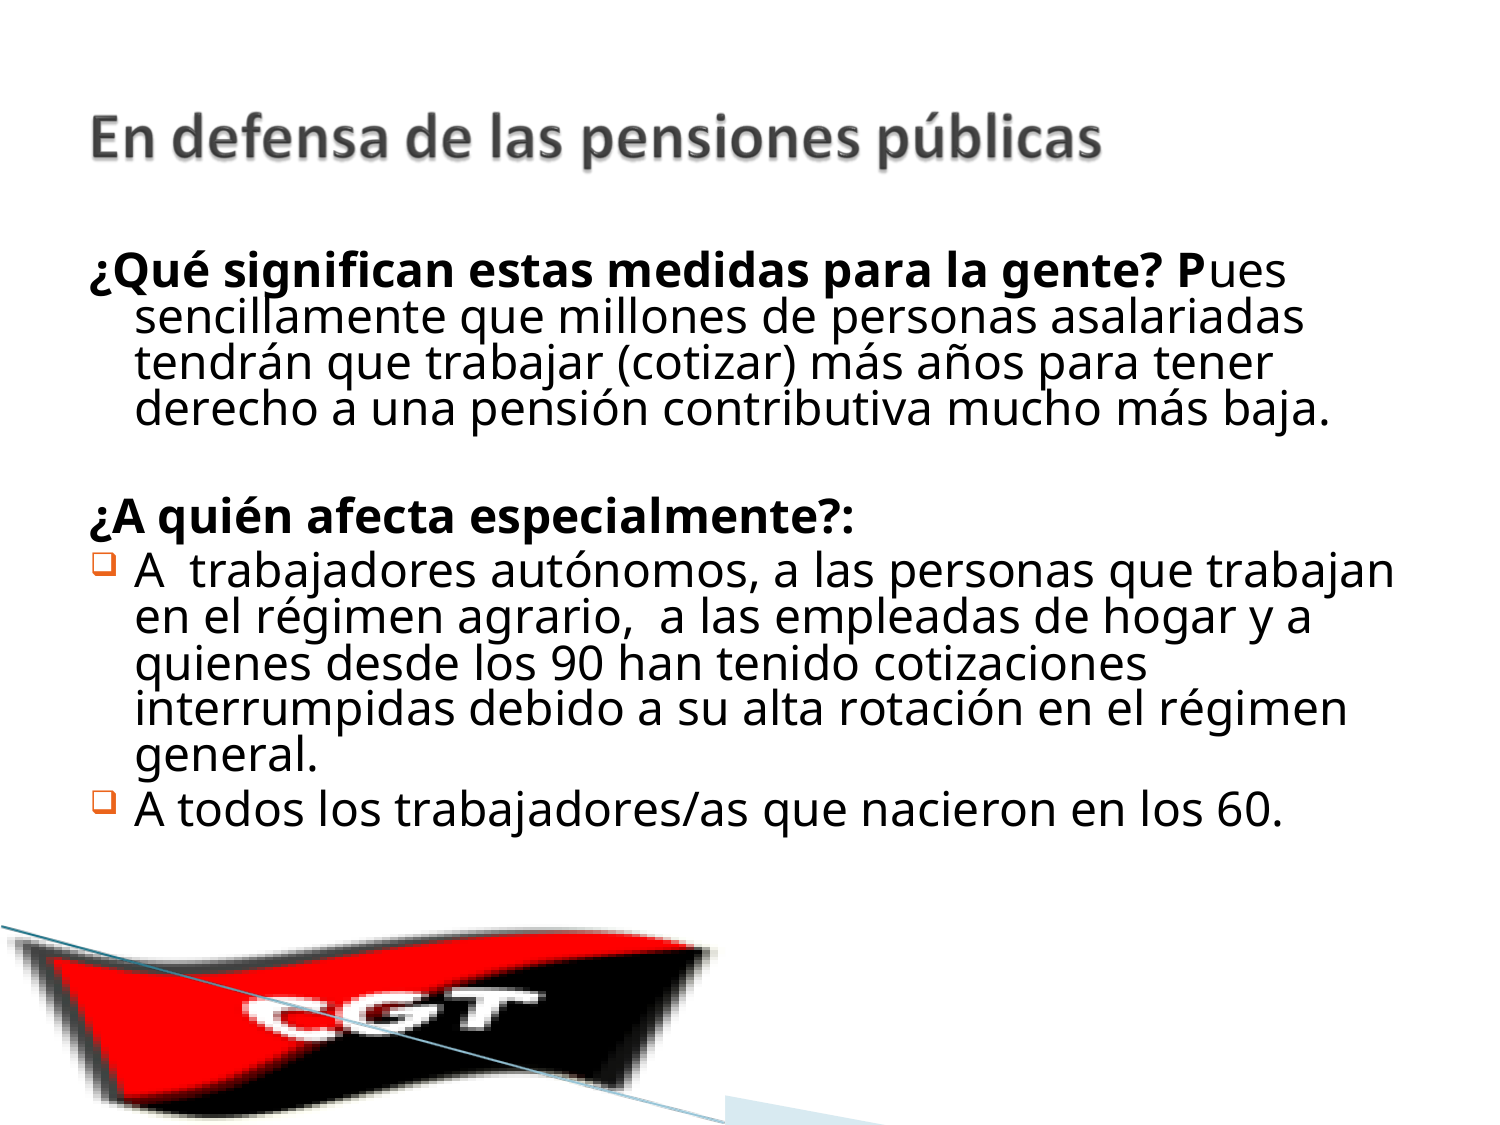

¿Qué significan estas medidas para la gente? Pues sencillamente que millones de personas asalariadas tendrán que trabajar (cotizar) más años para tener derecho a una pensión contributiva mucho más baja.
¿A quién afecta especialmente?:
A trabajadores autónomos, a las personas que trabajan en el régimen agrario, a las empleadas de hogar y a quienes desde los 90 han tenido cotizaciones interrumpidas debido a su alta rotación en el régimen general.
A todos los trabajadores/as que nacieron en los 60.